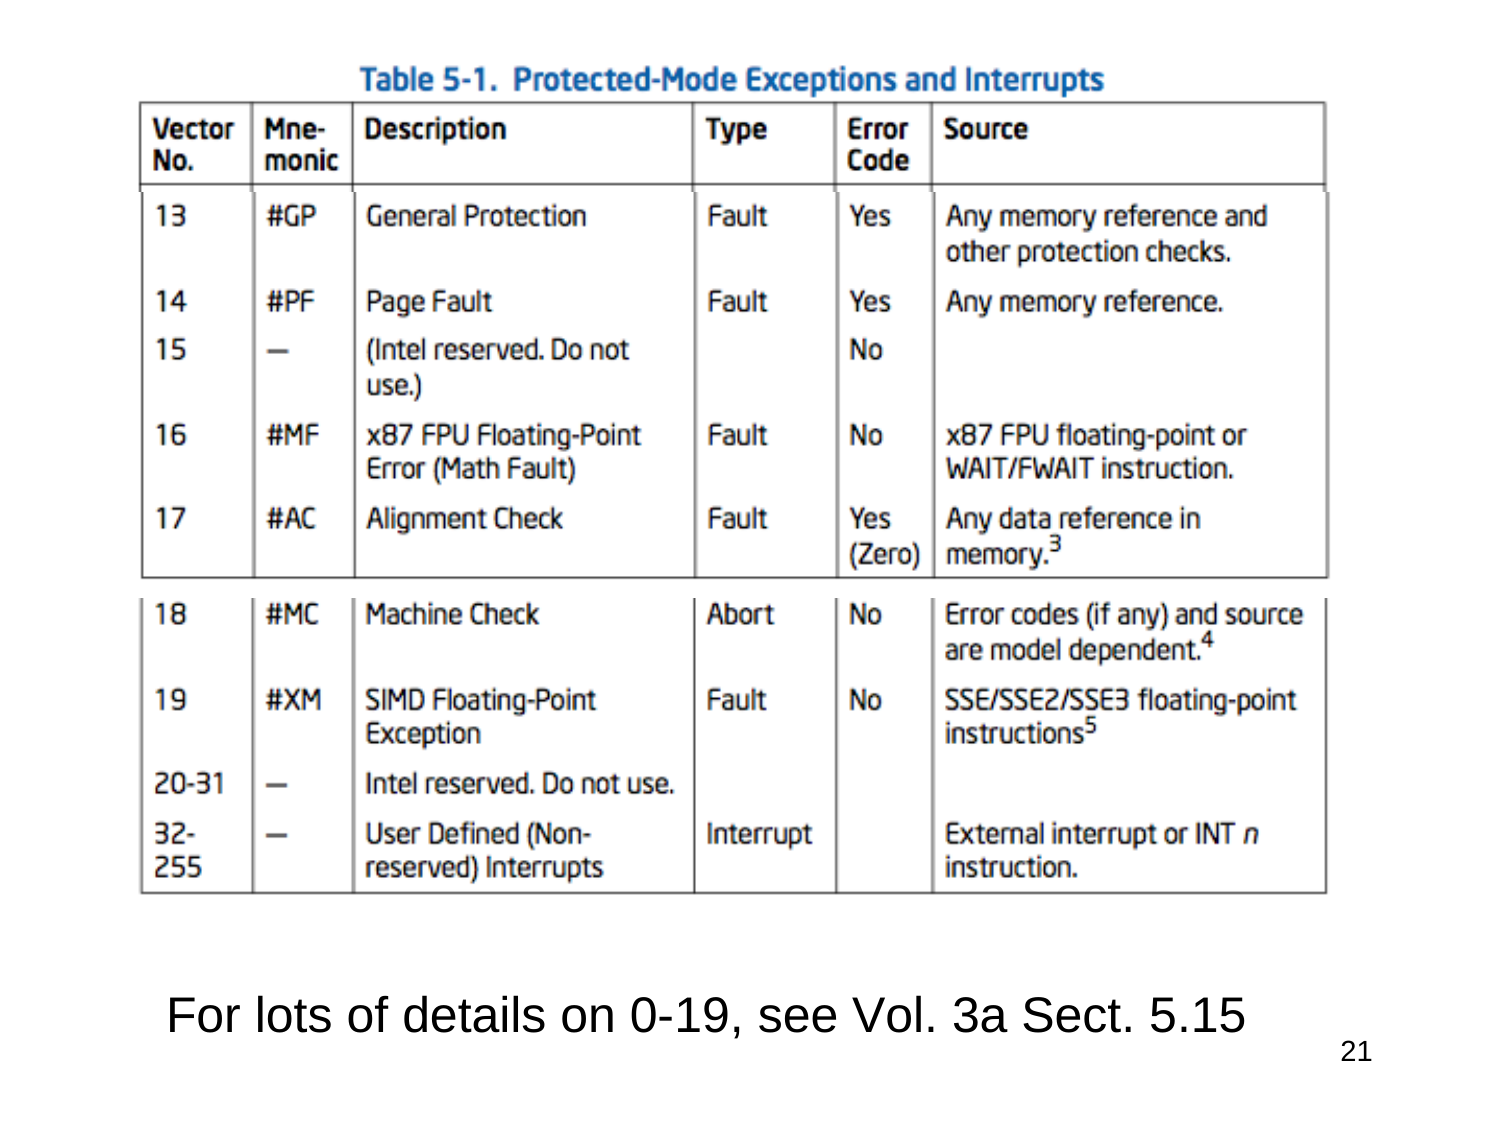

# Meet The Interrupts 2
For lots of details on 0-19, see Vol. 3a Sect. 5.15